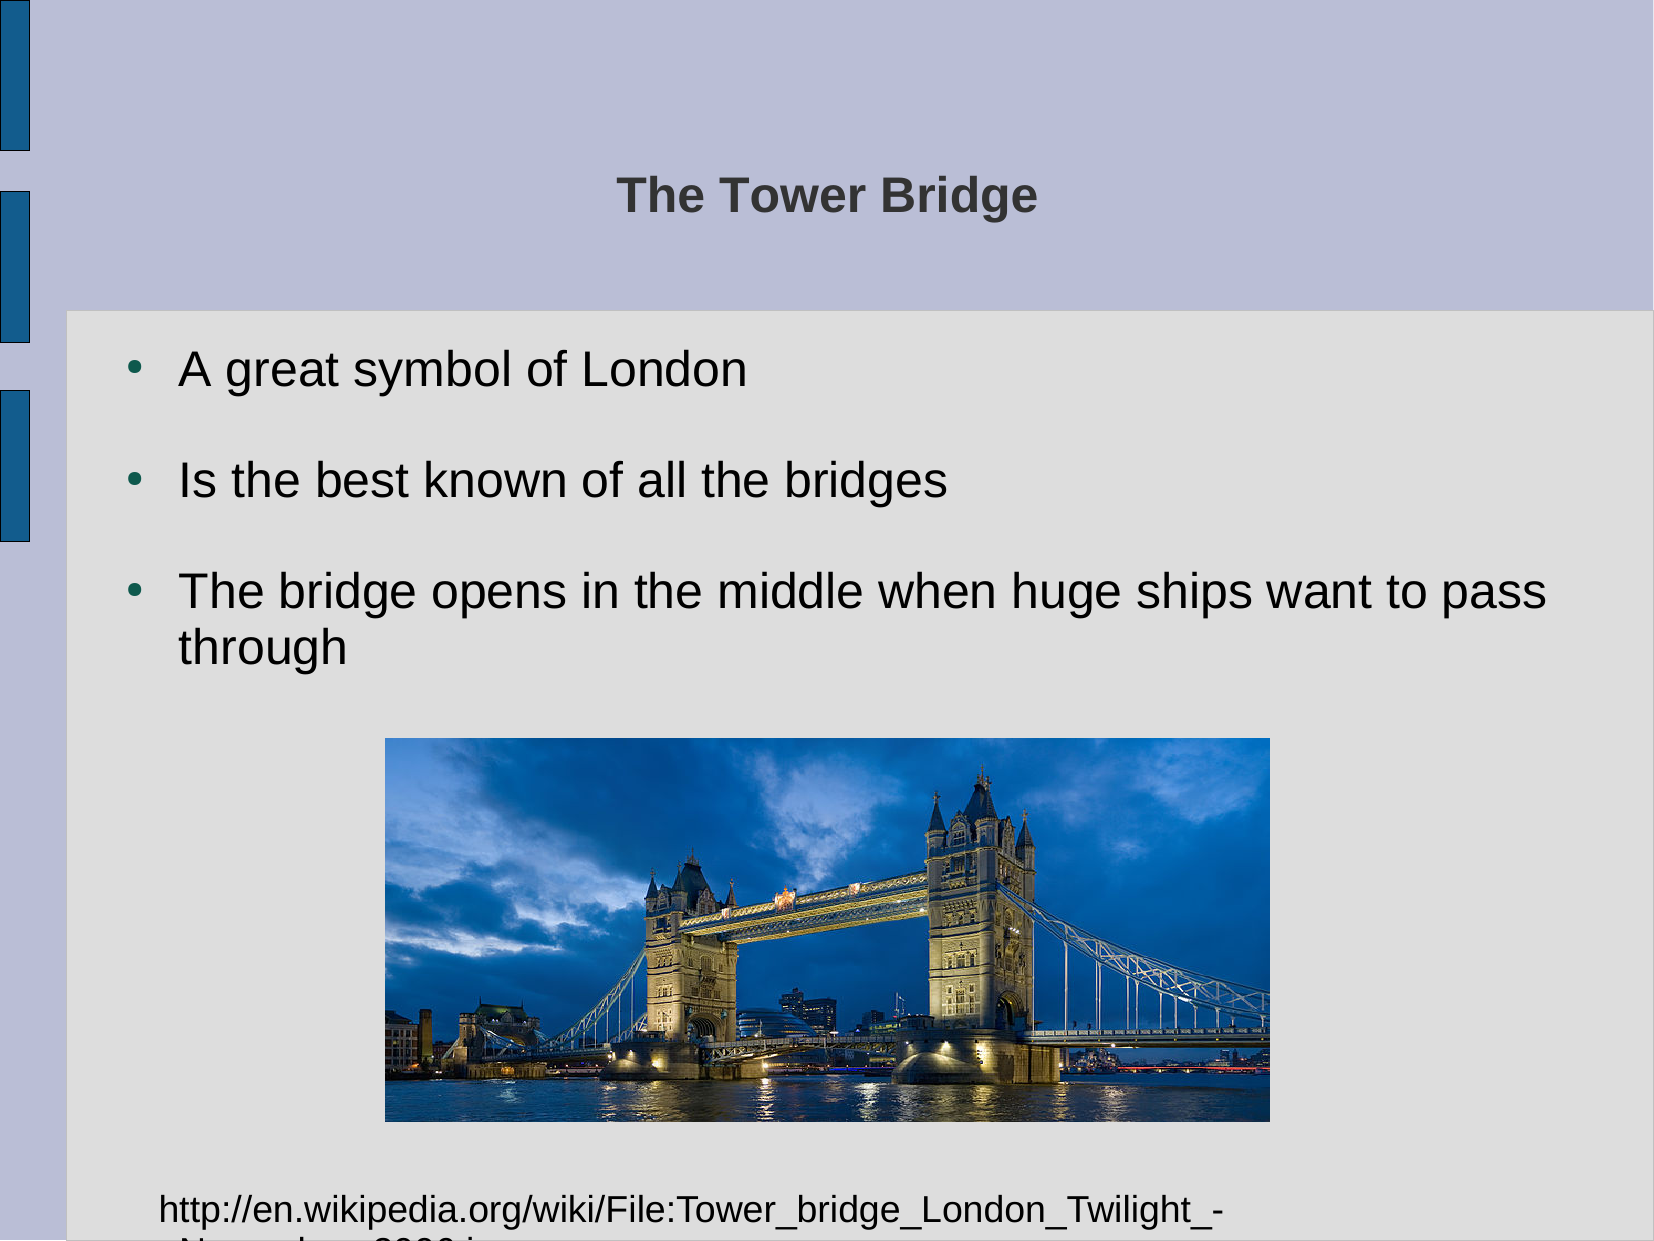

The Tower Bridge
# A great symbol of London
Is the best known of all the bridges
The bridge opens in the middle when huge ships want to pass through
http://en.wikipedia.org/wiki/File:Tower_bridge_London_Twilight_-_November_2006.jpg